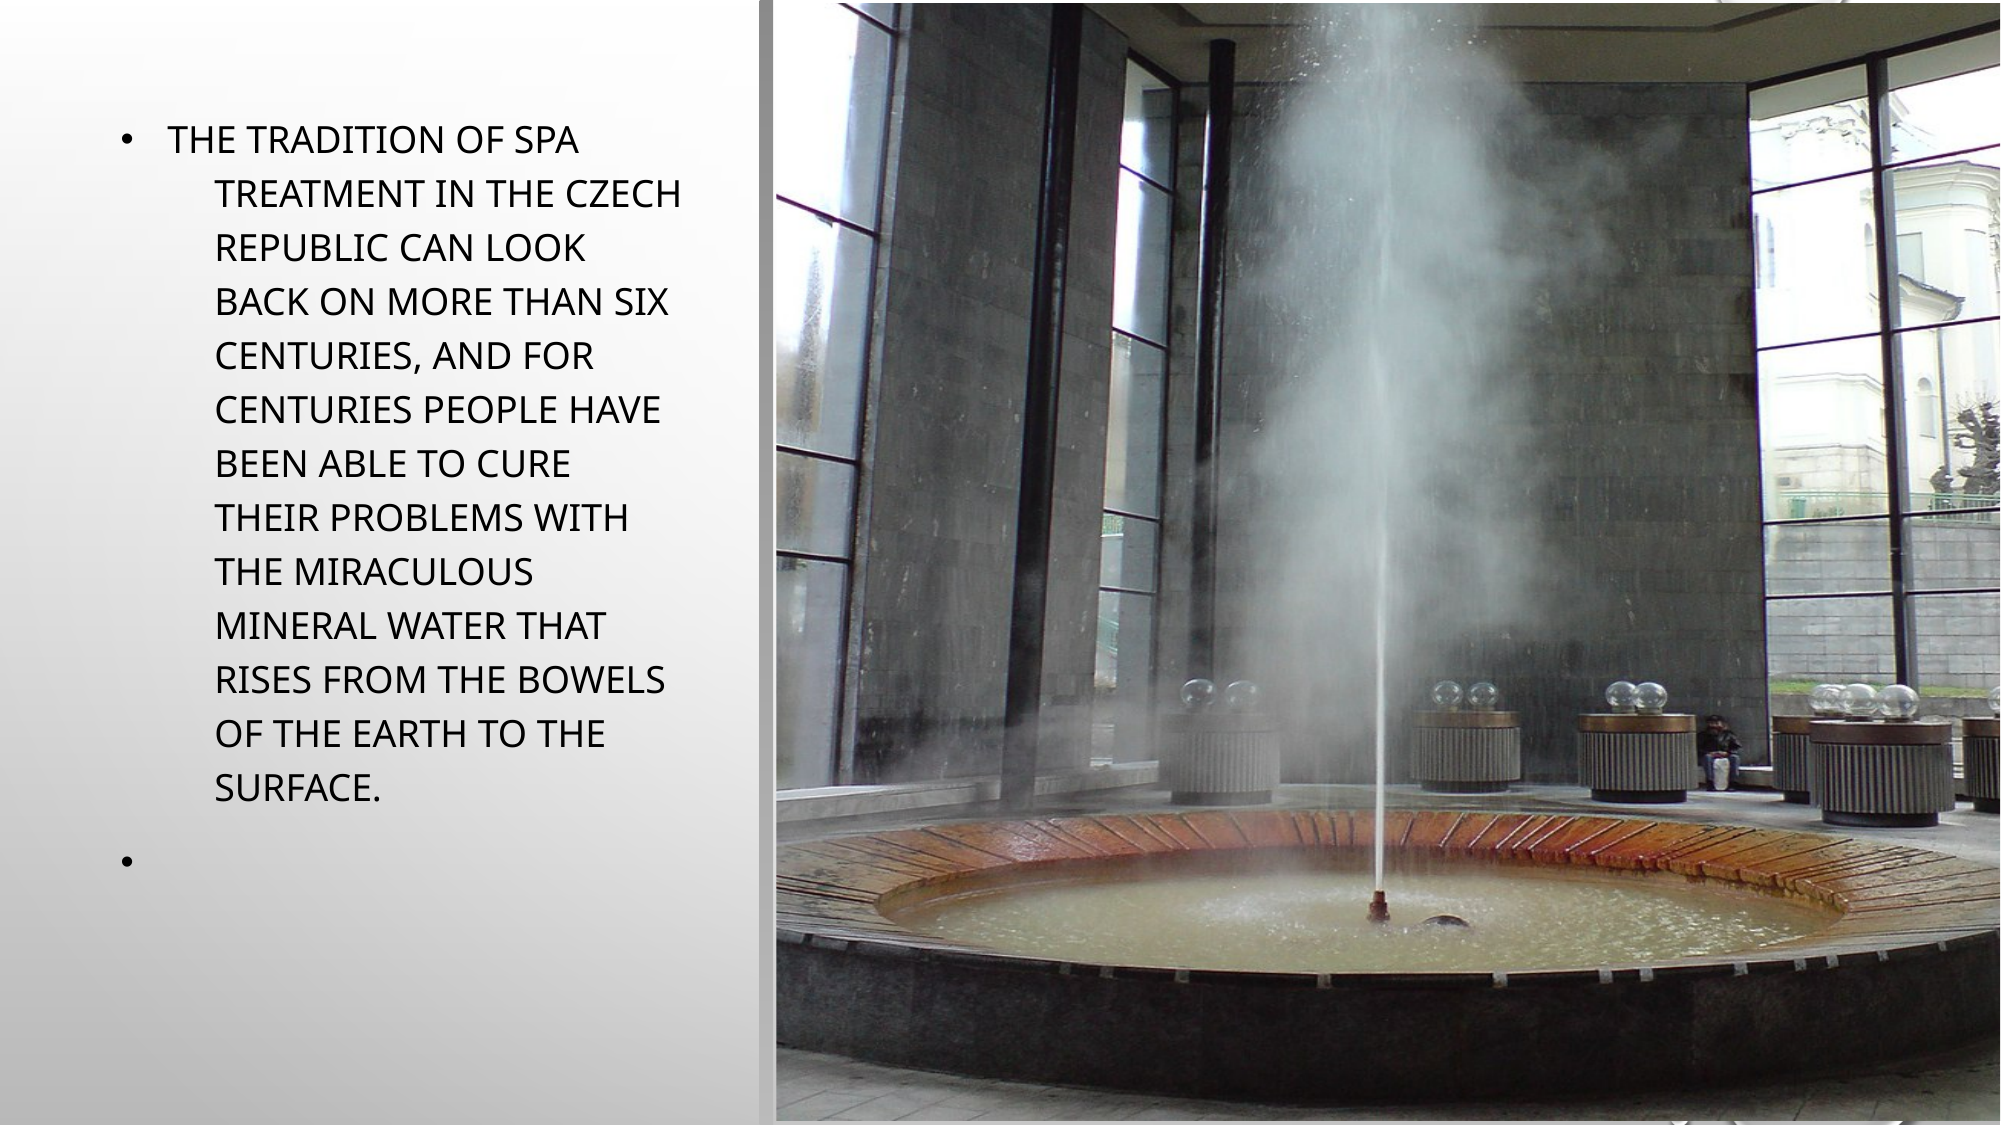

# The tradition of spa treatment in the Czech Republic can look back on more than six centuries, and for centuries people have been able to cure their problems with the miraculous mineral water that rises from the bowels of the earth to the surface.